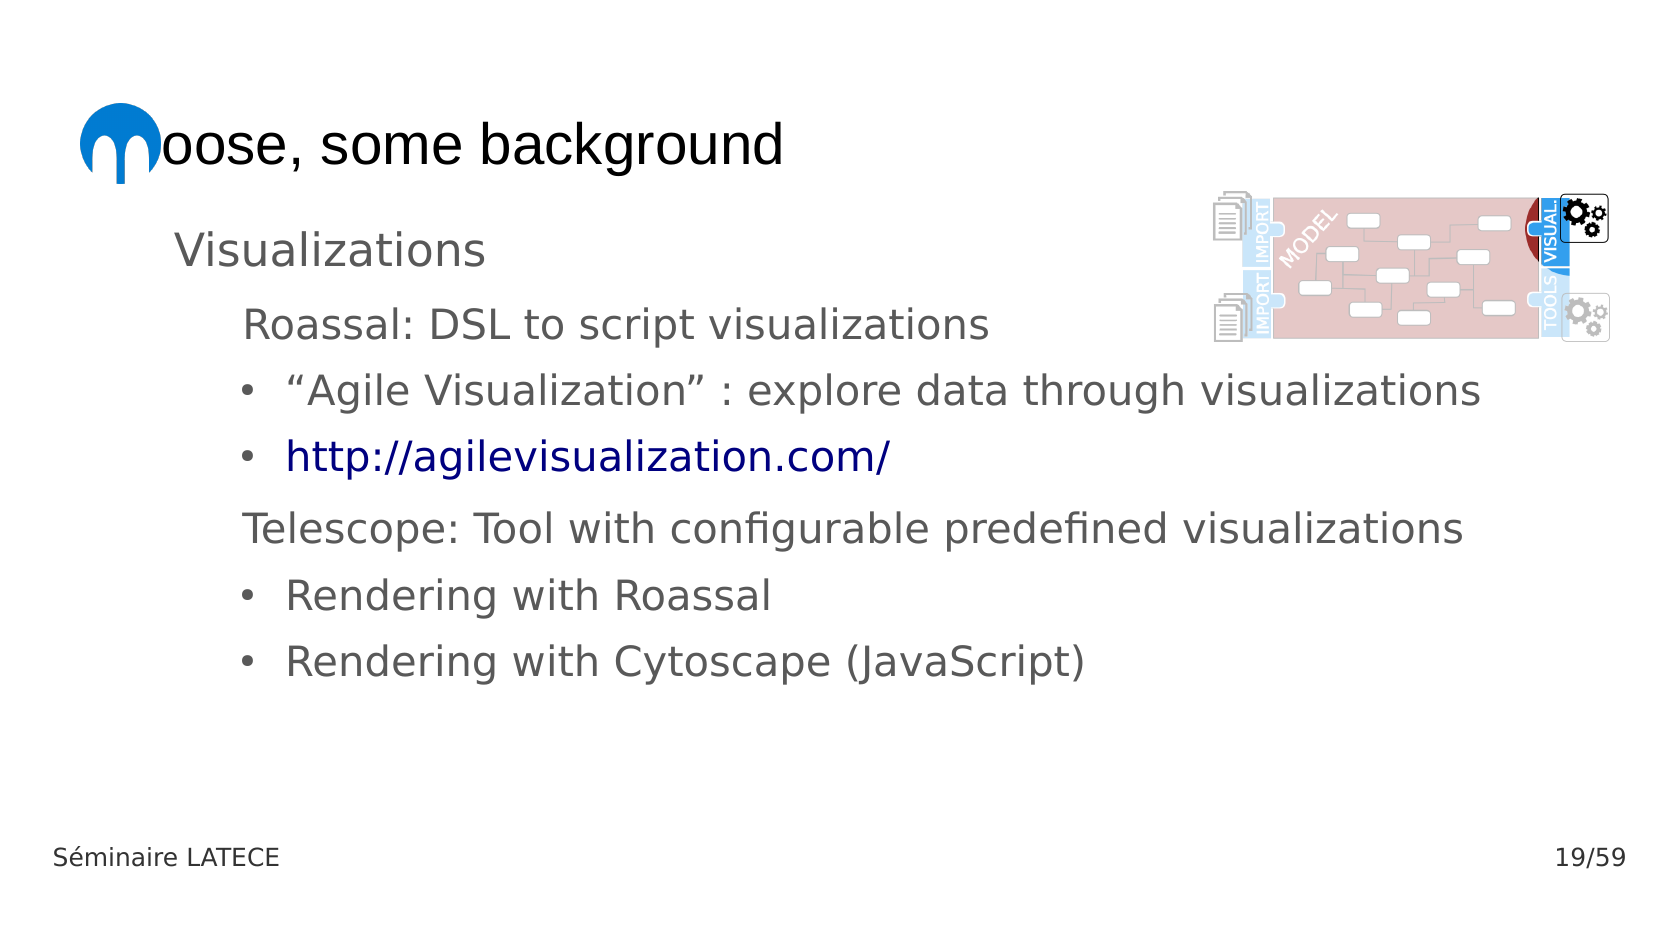

# oose, some background
Visualizations
Roassal: DSL to script visualizations
“Agile Visualization” : explore data through visualizations
http://agilevisualization.com/
Telescope: Tool with configurable predefined visualizations
Rendering with Roassal
Rendering with Cytoscape (JavaScript)